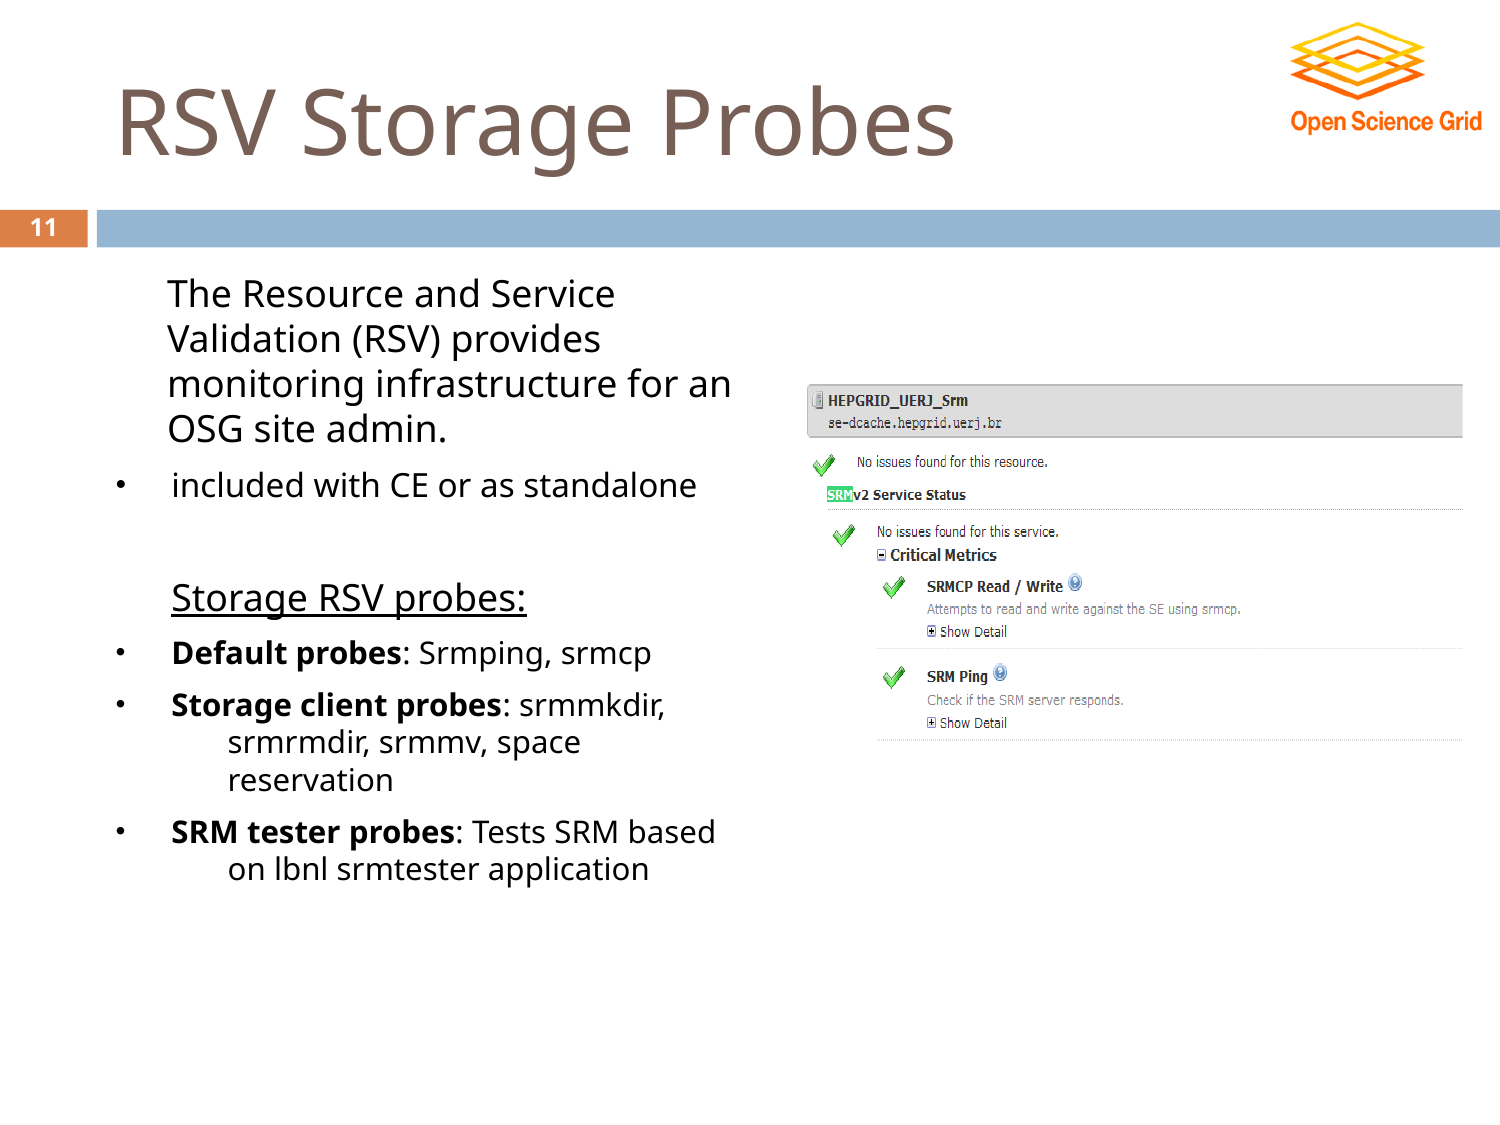

# RSV Storage Probes
The Resource and Service Validation (RSV) provides monitoring infrastructure for an OSG site admin.
included with CE or as standalone
Storage RSV probes:
Default probes: Srmping, srmcp
Storage client probes: srmmkdir, srmrmdir, srmmv, space reservation
SRM tester probes: Tests SRM based on lbnl srmtester application